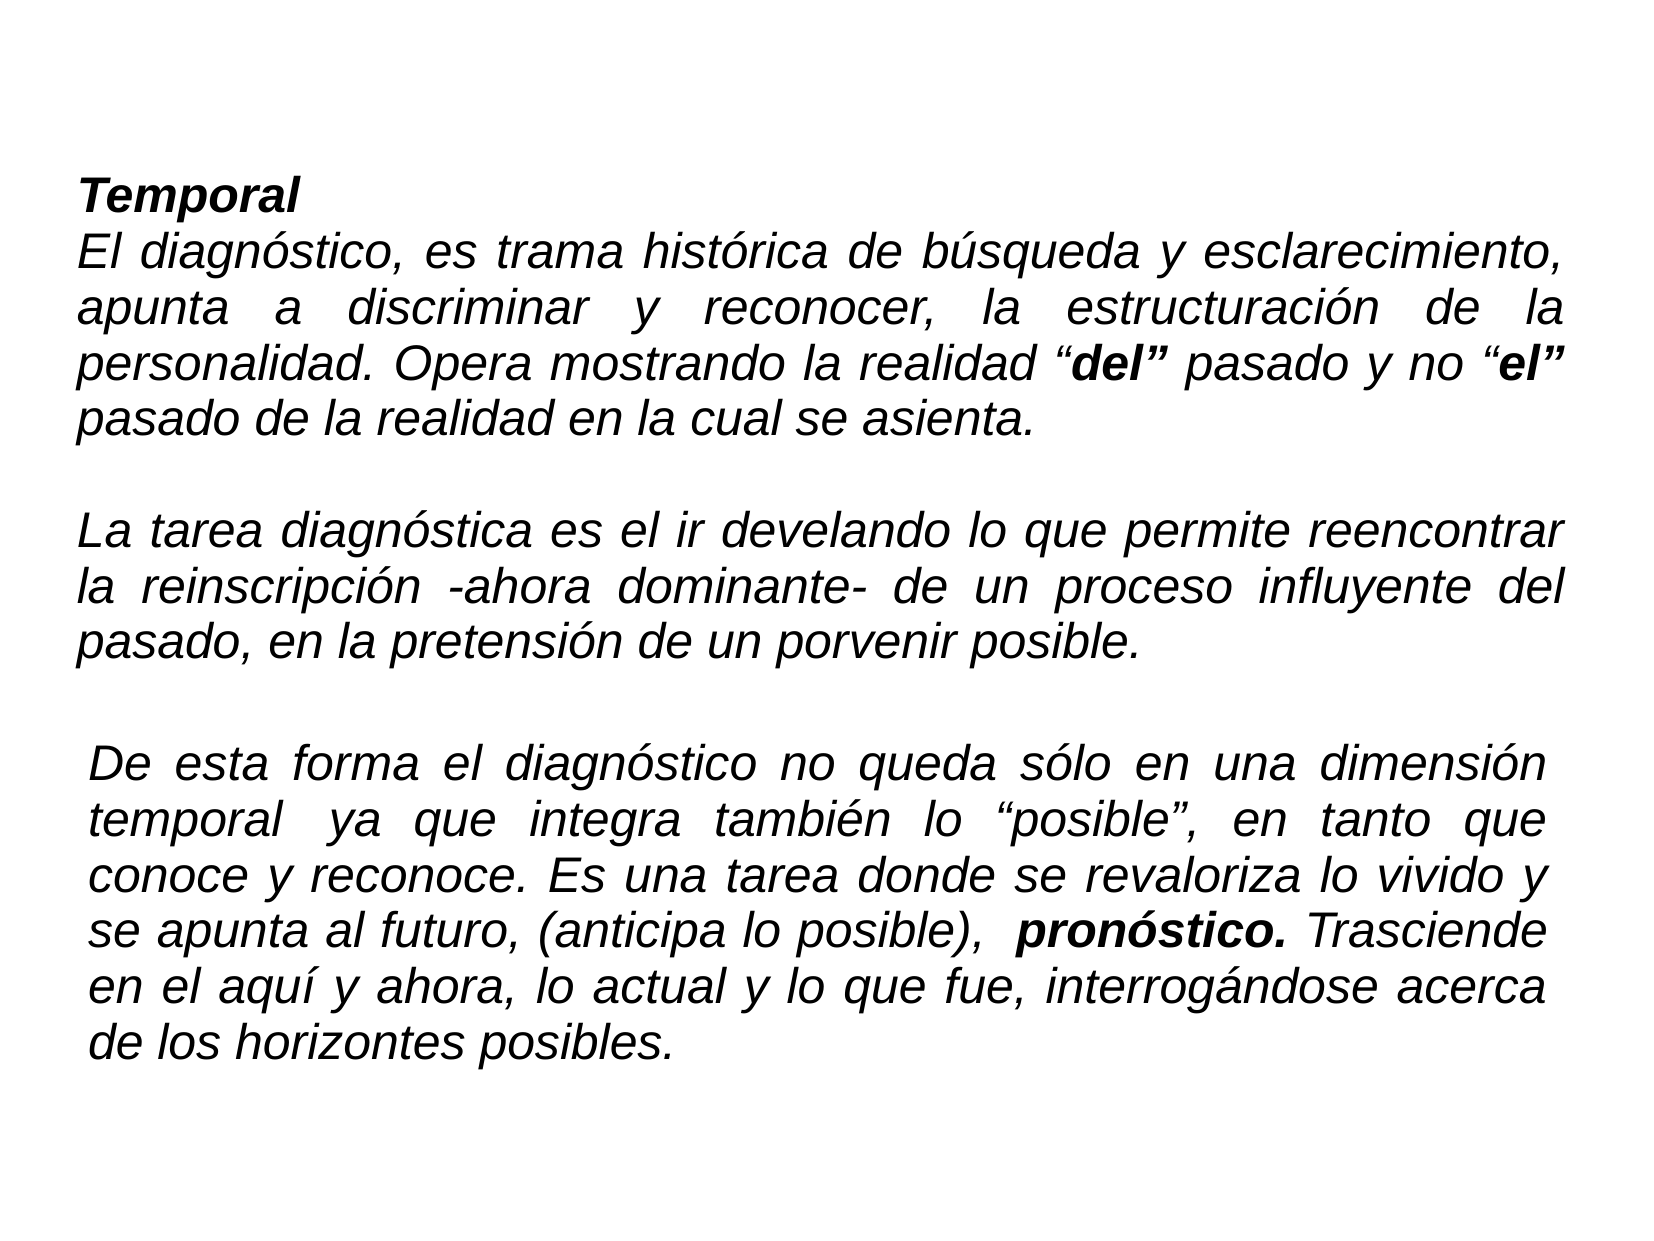

# Temporal
El diagnóstico, es trama histórica de búsqueda y esclarecimiento, apunta a discriminar y reconocer, la estructuración de la personalidad. Opera mostrando la realidad “del” pasado y no “el” pasado de la realidad en la cual se asienta.
La tarea diagnóstica es el ir develando lo que permite reencontrar la reinscripción -ahora dominante- de un proceso influyente del pasado, en la pretensión de un porvenir posible.
De esta forma el diagnóstico no queda sólo en una dimensión temporal  ya que integra también lo “posible”, en tanto que conoce y reconoce. Es una tarea donde se revaloriza lo vivido y se apunta al futuro, (anticipa lo posible),  pronóstico. Trasciende en el aquí y ahora, lo actual y lo que fue, interrogándose acerca de los horizontes posibles.